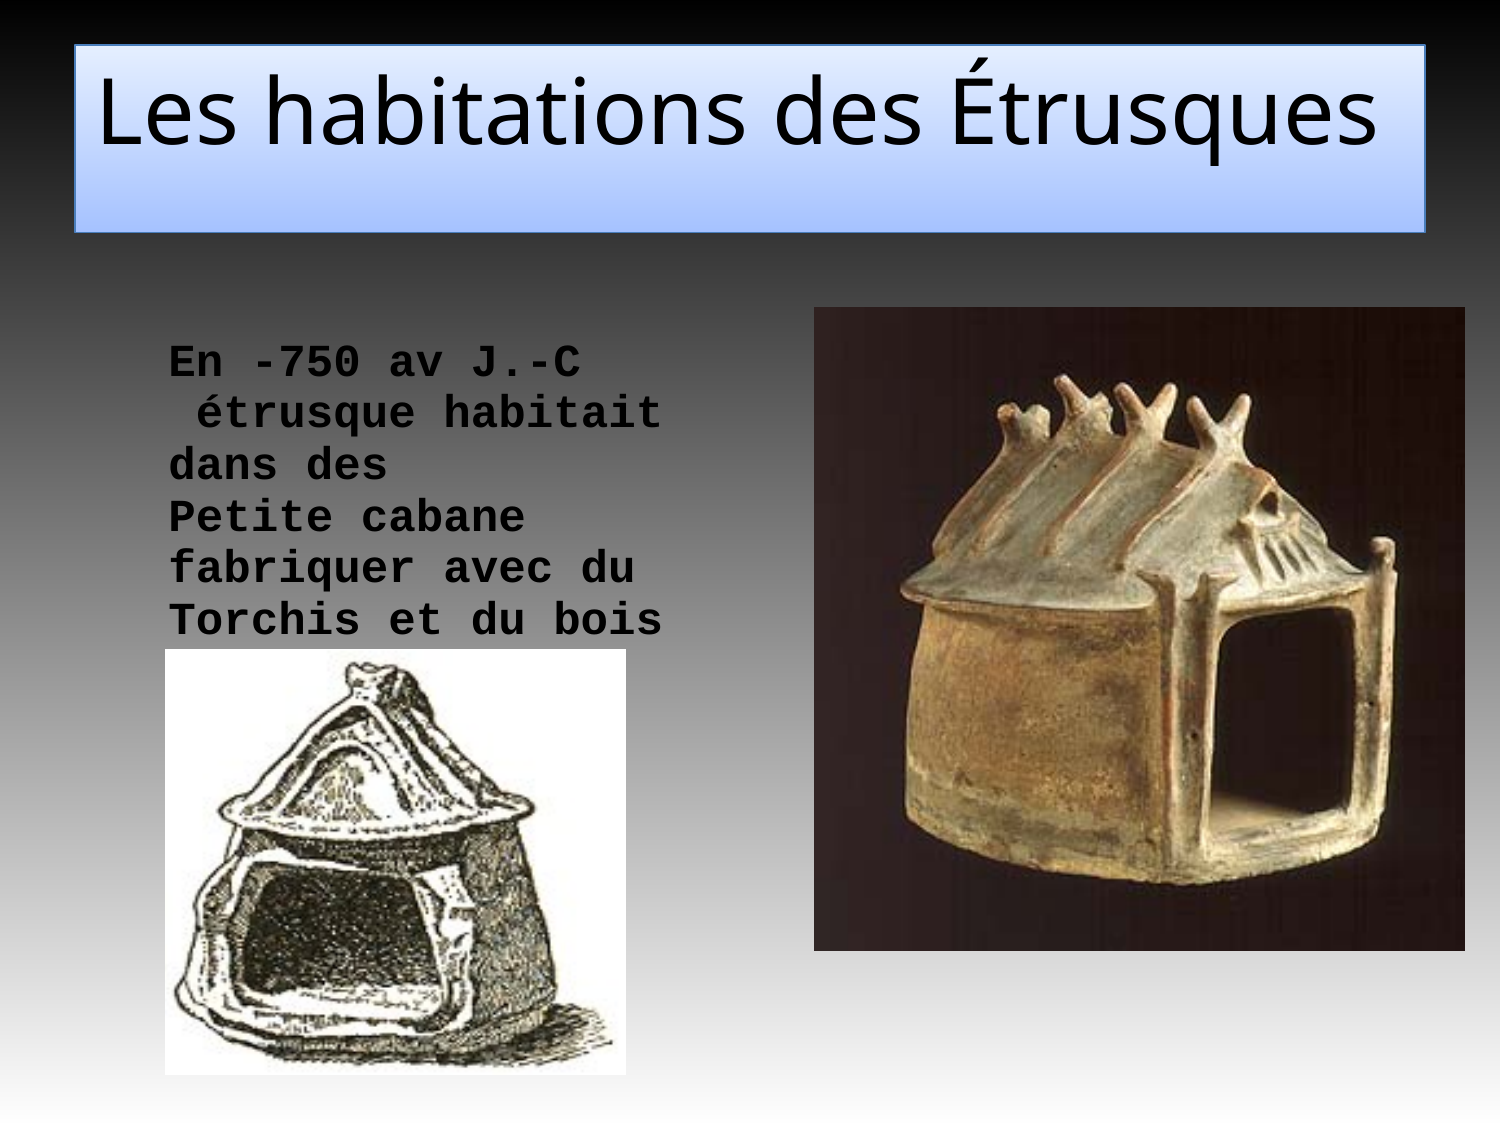

# Les habitations des Étrusques
En -750 av J.-C
 étrusque habitait dans des
Petite cabane fabriquer avec du
Torchis et du bois